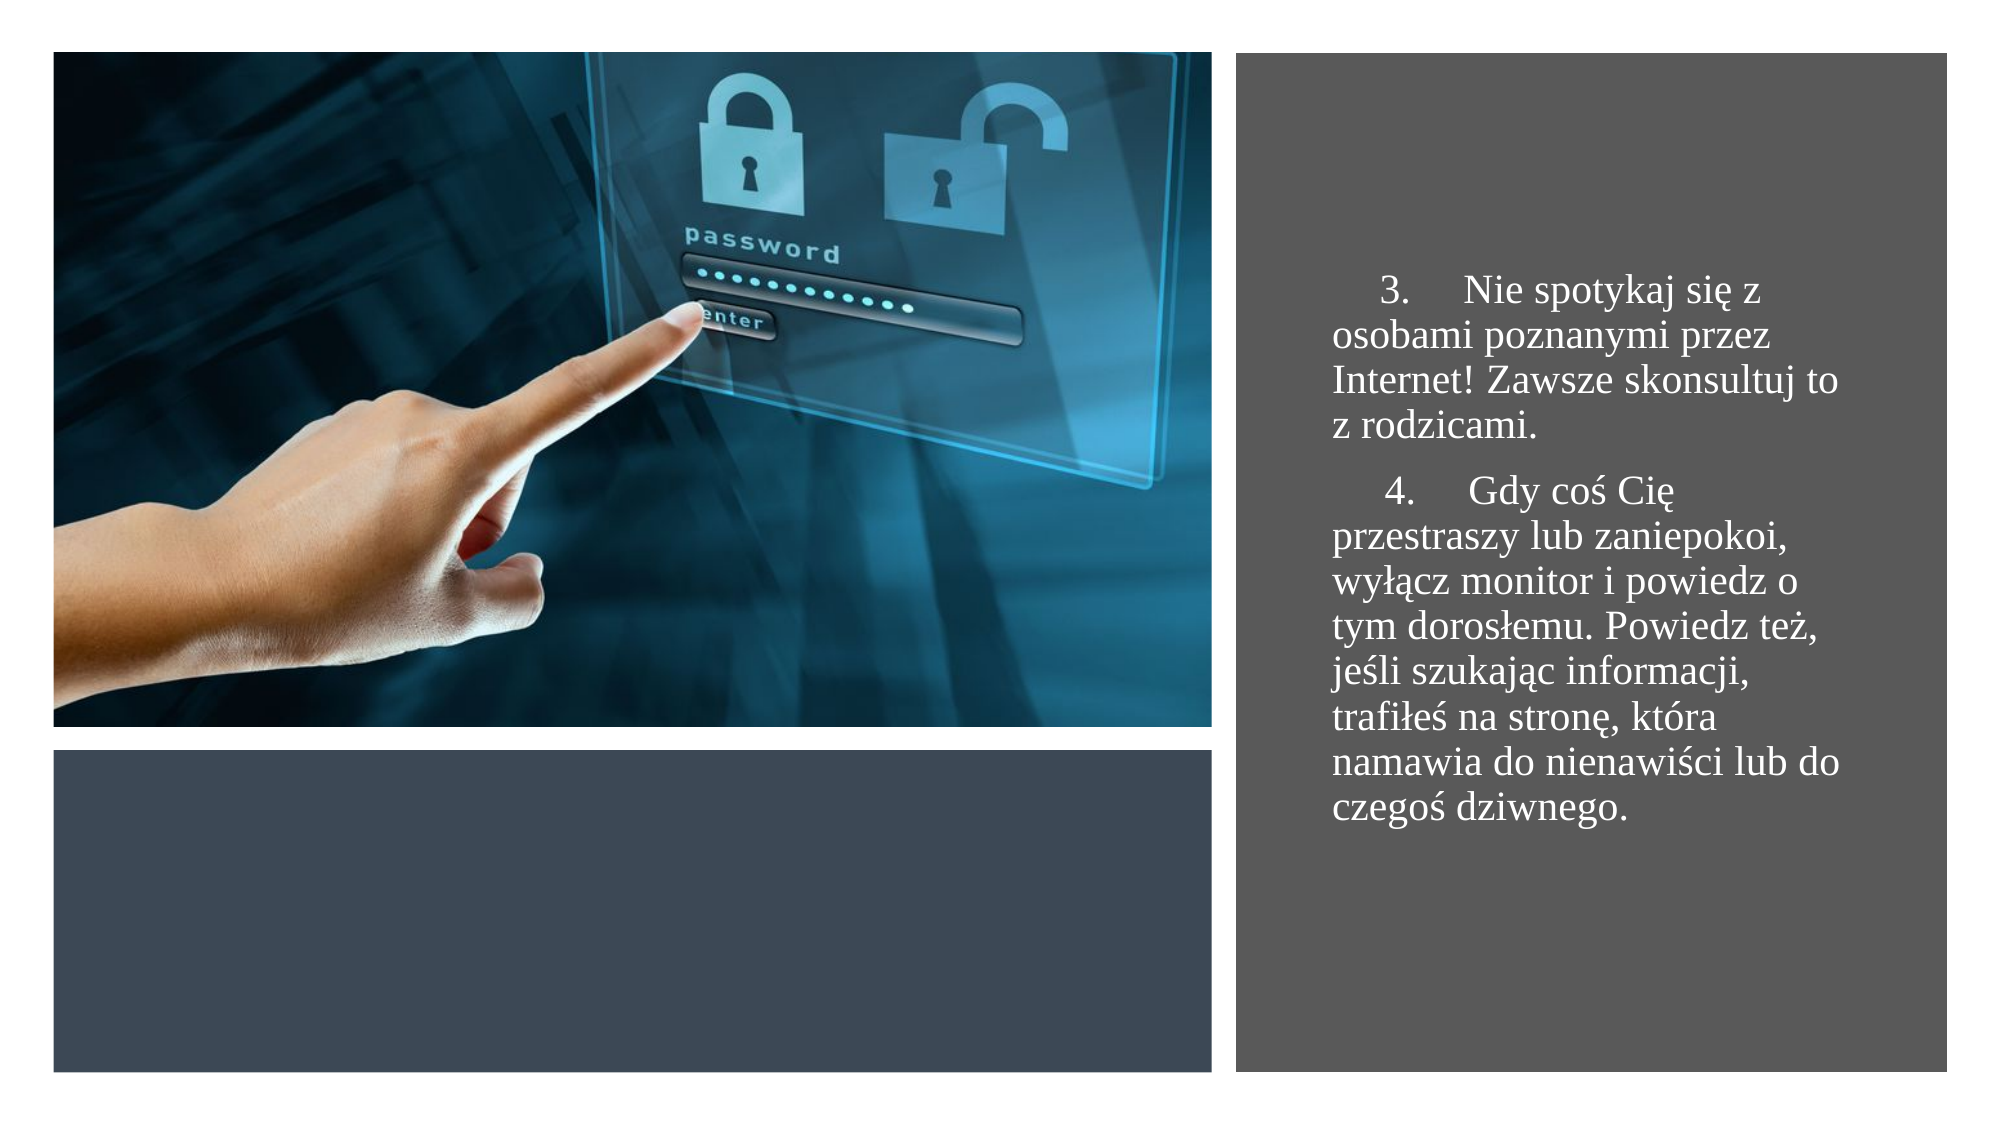

3. Nie spotykaj się z osobami poznanymi przez Internet! Zawsze skonsultuj to z rodzicami.
 4. Gdy coś Cię przestraszy lub zaniepokoi, wyłącz monitor i powiedz o tym dorosłemu. Powiedz też, jeśli szukając informacji, trafiłeś na stronę, która namawia do nienawiści lub do czegoś dziwnego.
#